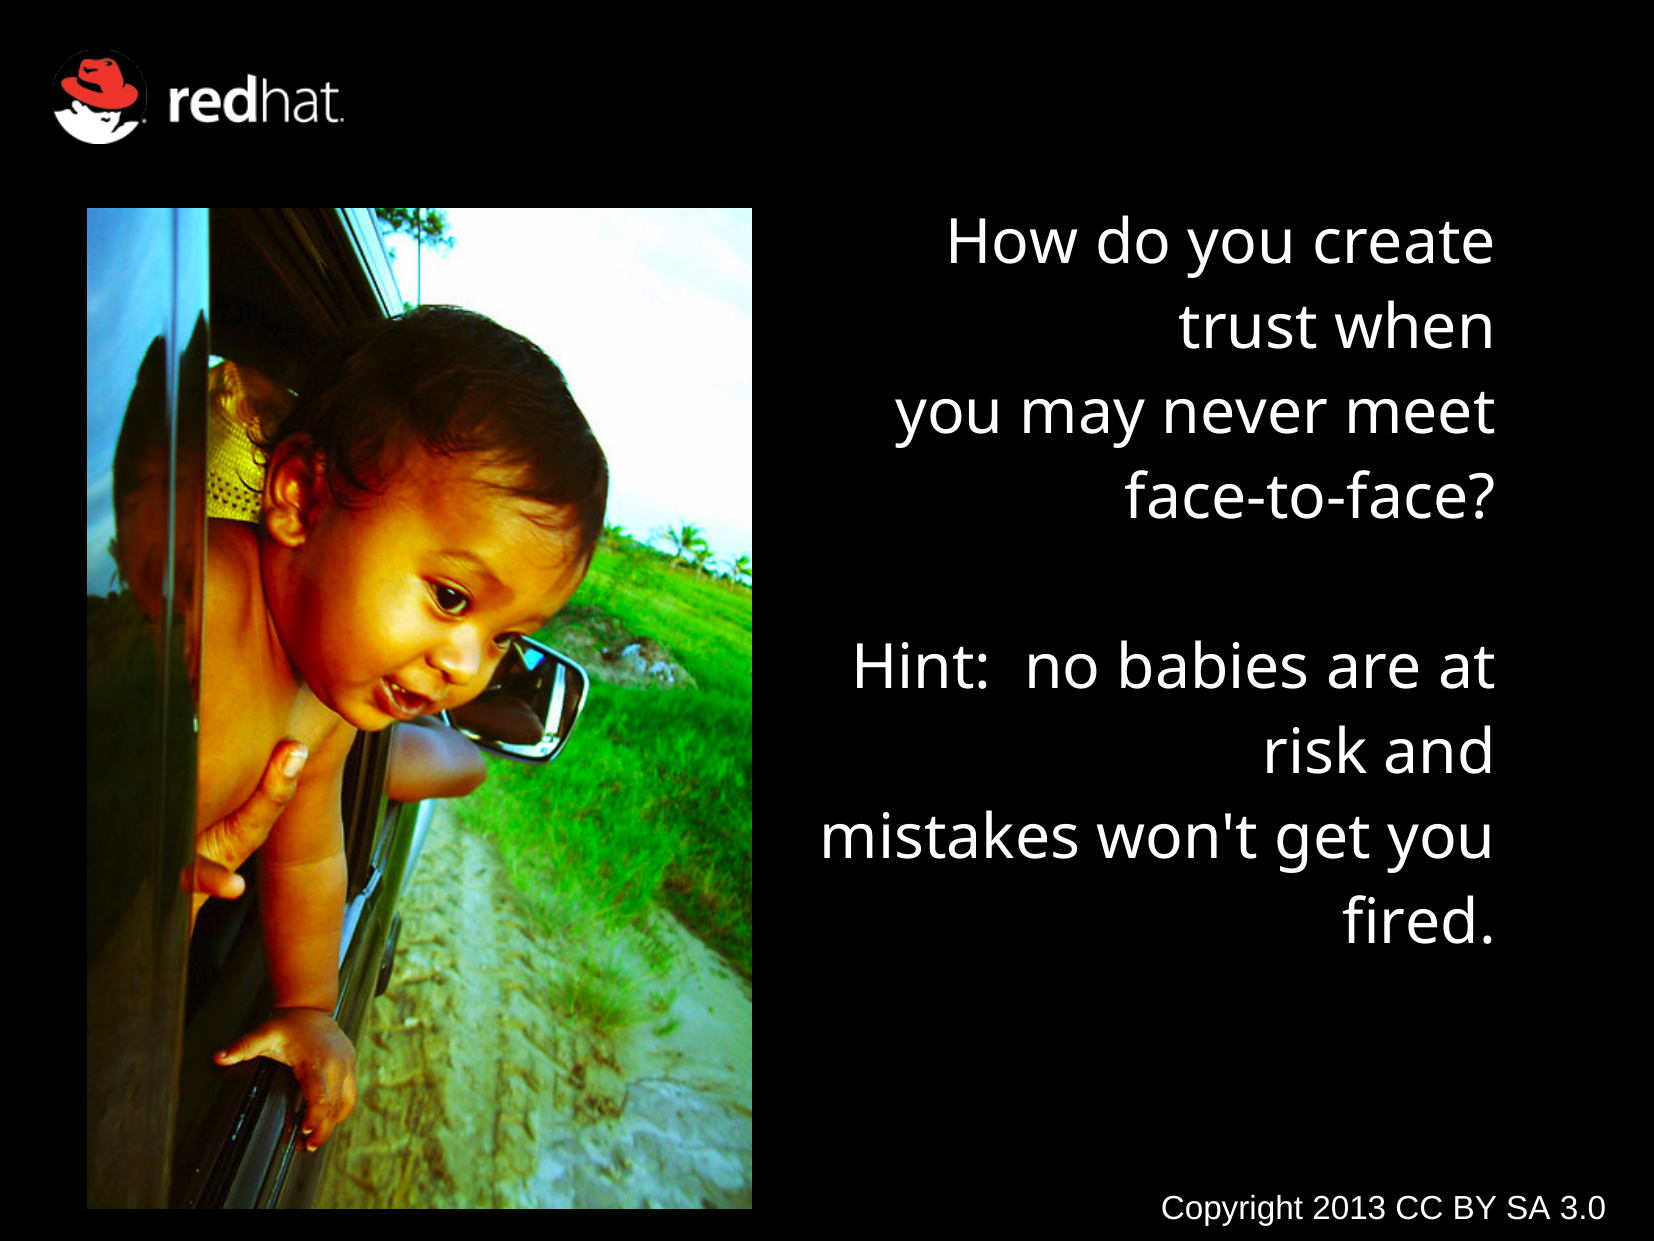

How do you create trust when
you may never meet face-to-face?
Hint: no babies are at risk and
mistakes won't get you fired.